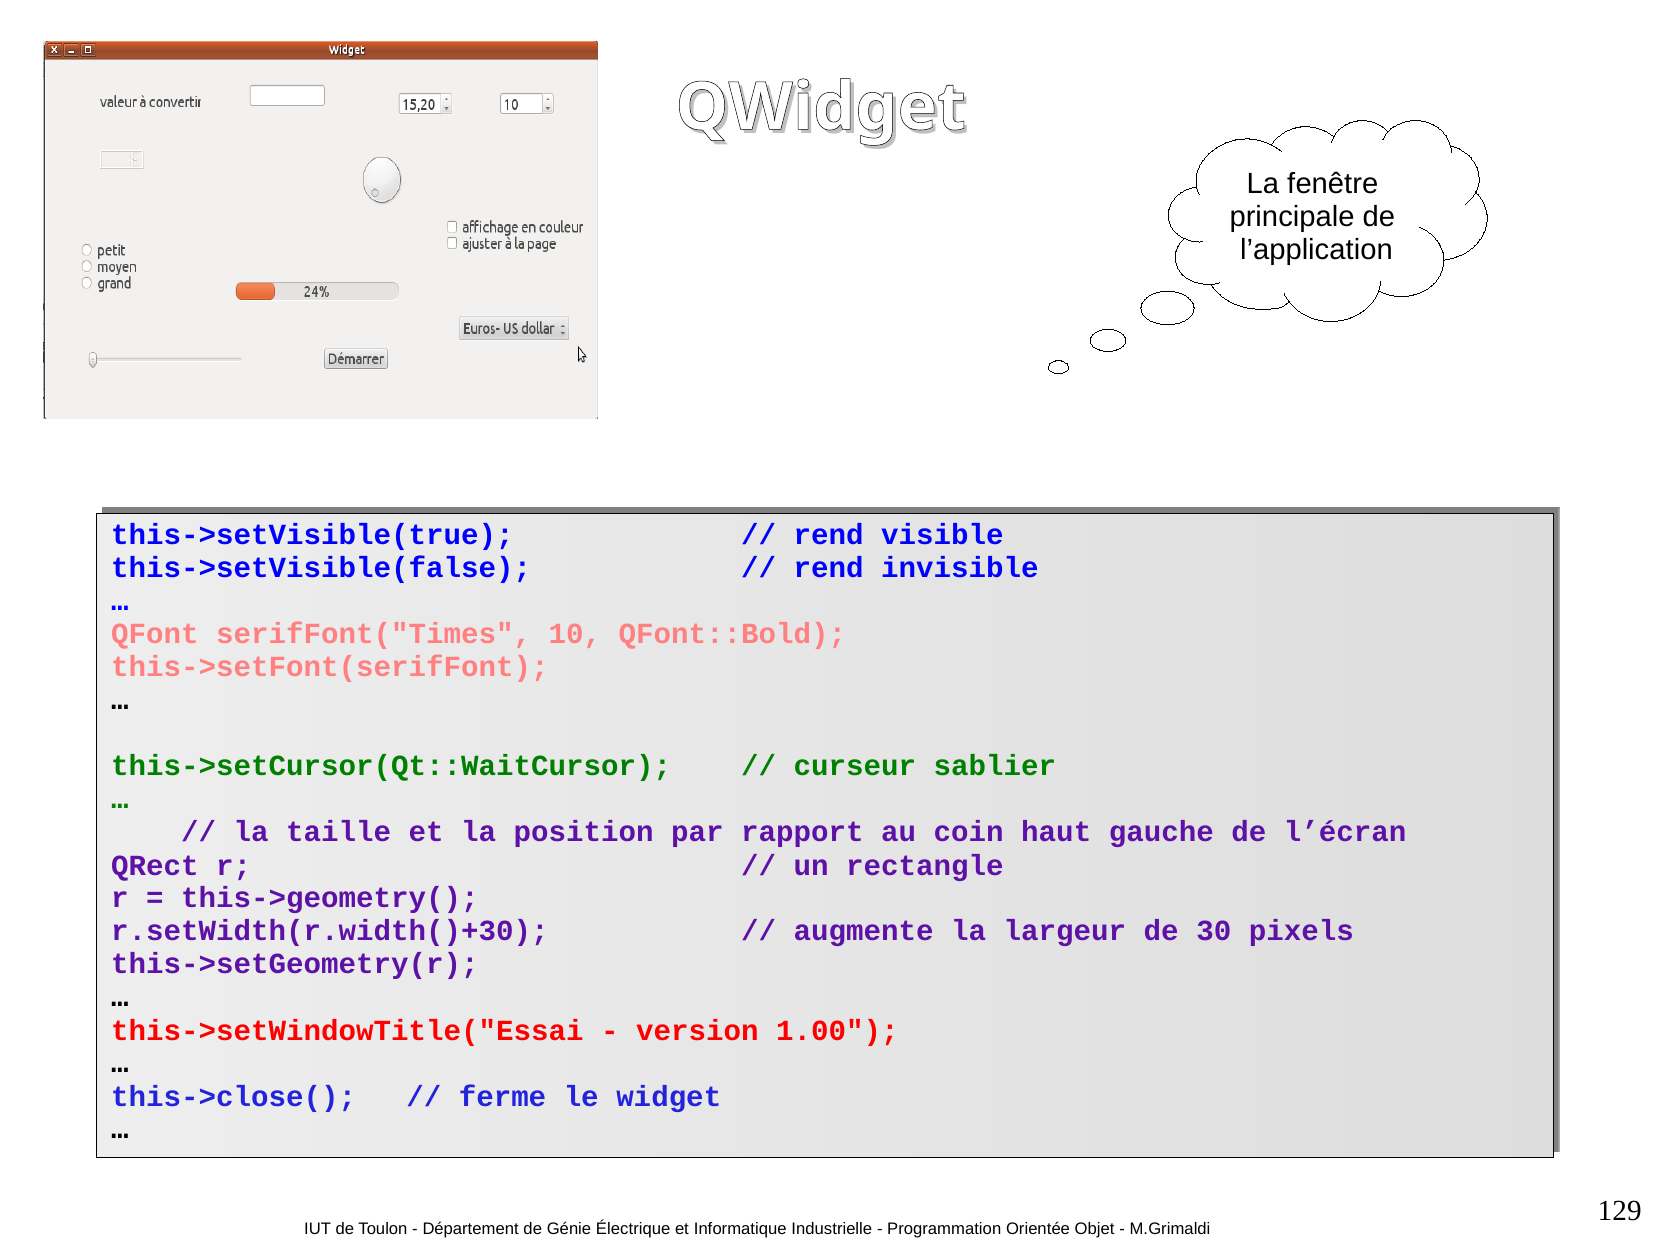

# QWidget
La fenêtre
principale de
l’application
this->setVisible(true); // rend visible
this->setVisible(false); // rend invisible
…
QFont serifFont("Times", 10, QFont::Bold);
this->setFont(serifFont);
…
this->setCursor(Qt::WaitCursor); // curseur sablier
…
 // la taille et la position par rapport au coin haut gauche de l’écran
QRect r; // un rectangle
r = this->geometry();
r.setWidth(r.width()+30); // augmente la largeur de 30 pixels
this->setGeometry(r);
…
this->setWindowTitle("Essai - version 1.00");
…
this->close();	// ferme le widget
…